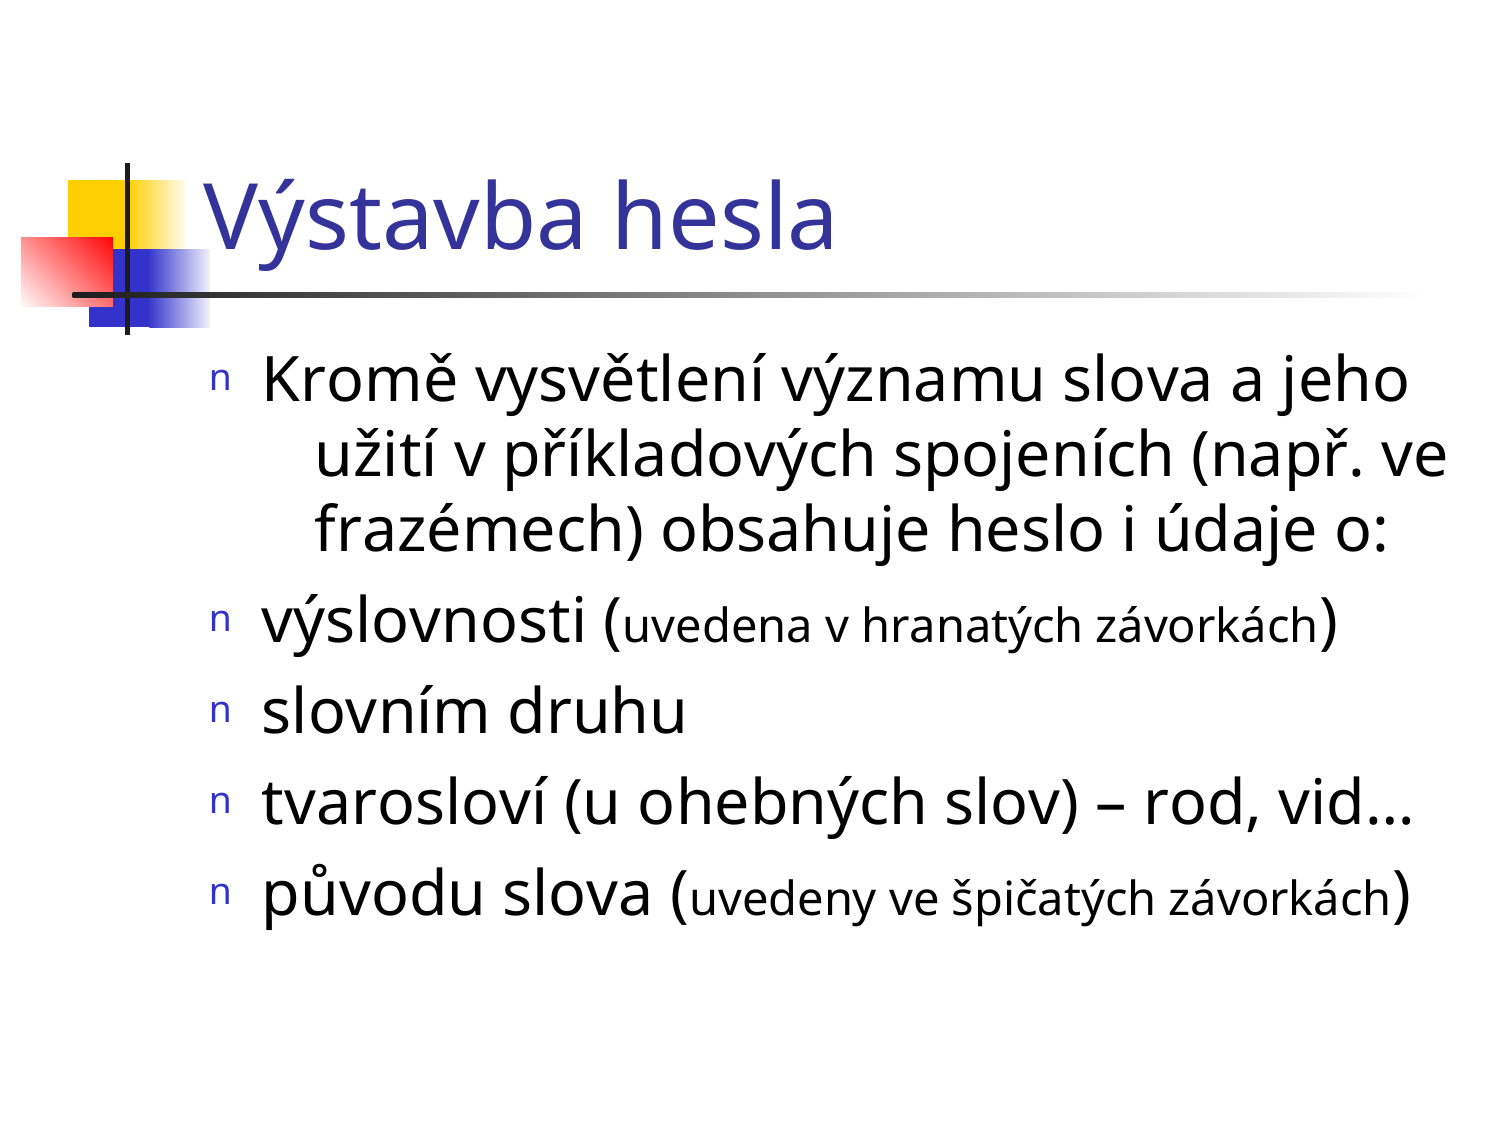

# Výstavba hesla
Kromě vysvětlení významu slova a jeho užití v příkladových spojeních (např. ve frazémech) obsahuje heslo i údaje o:
výslovnosti (uvedena v hranatých závorkách)
slovním druhu
tvarosloví (u ohebných slov) – rod, vid…
původu slova (uvedeny ve špičatých závorkách)